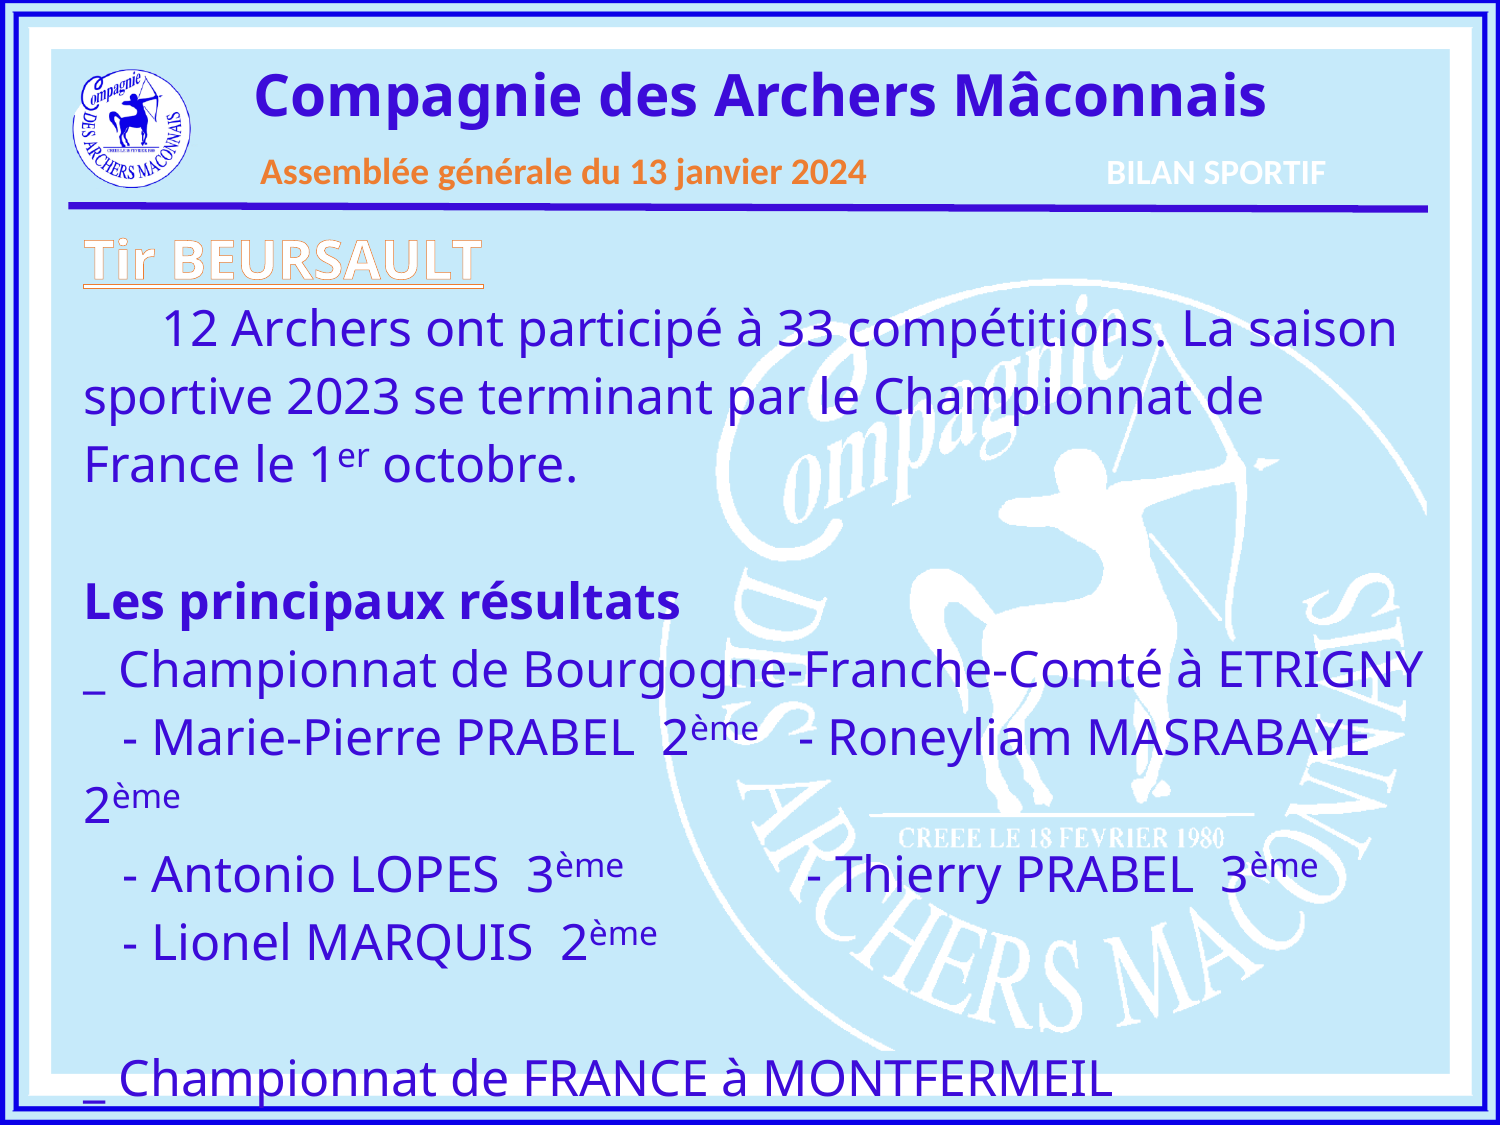

# Compagnie des Archers Mâconnais
 Assemblée générale du 13 janvier 2024
BILAN SPORTIF
Tir BEURSAULT
 12 Archers ont participé à 33 compétitions. La saison sportive 2023 se terminant par le Championnat de France le 1er octobre.
Les principaux résultats
_ Championnat de Bourgogne-Franche-Comté à ETRIGNY
 - Marie-Pierre PRABEL 2ème - Roneyliam MASRABAYE 2ème
 - Antonio LOPES 3ème - Thierry PRABEL 3ème
 - Lionel MARQUIS 2ème
_ Championnat de FRANCE à MONTFERMEIL
 - Martine GRAIN 17ème - Roneyliam MASRABAYE 30ème
 - Lionel MARQUIS 5ème